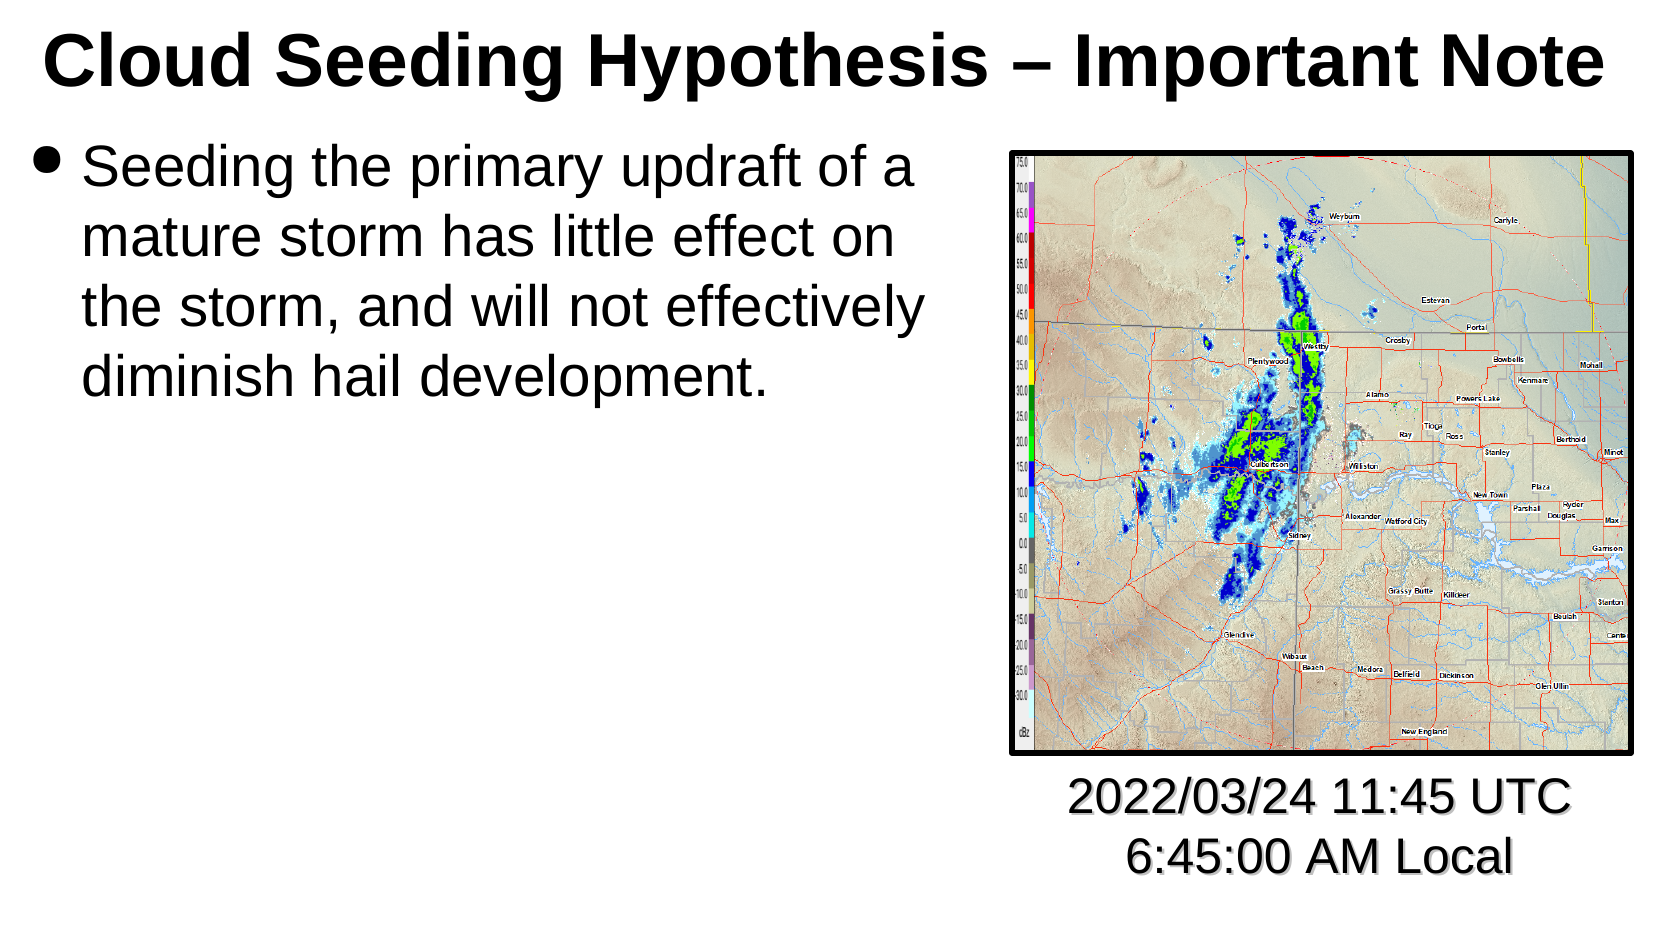

# Cloud Seeding Hypothesis – Important Note
 Seeding the primary updraft of a mature storm has little effect on the storm, and will not effectively diminish hail development.
2022/03/24 11:45 UTC
6:45:00 AM Local